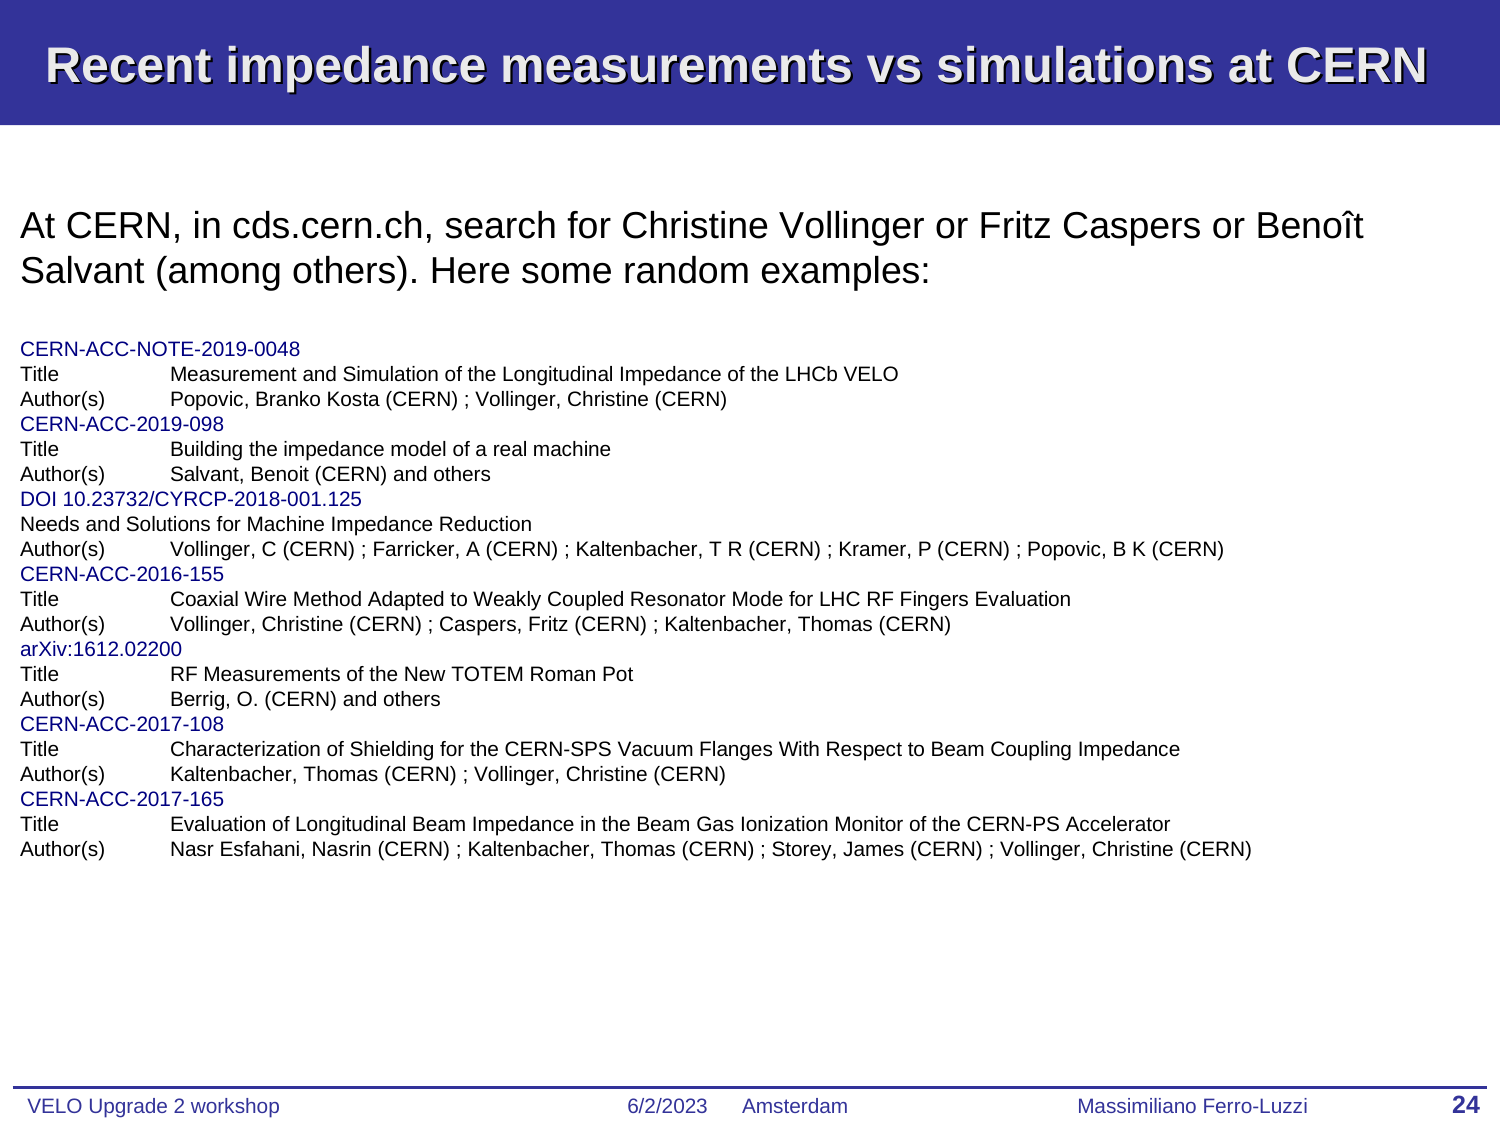

# Recent impedance measurements vs simulations at CERN
At CERN, in cds.cern.ch, search for Christine Vollinger or Fritz Caspers or Benoît Salvant (among others). Here some random examples:
CERN-ACC-NOTE-2019-0048
Title 	Measurement and Simulation of the Longitudinal Impedance of the LHCb VELO
Author(s) 	Popovic, Branko Kosta (CERN) ; Vollinger, Christine (CERN)
CERN-ACC-2019-098
Title 	Building the impedance model of a real machine
Author(s) 	Salvant, Benoit (CERN) and others
DOI 10.23732/CYRCP-2018-001.125
Needs and Solutions for Machine Impedance Reduction
Author(s) 	Vollinger, C (CERN) ; Farricker, A (CERN) ; Kaltenbacher, T R (CERN) ; Kramer, P (CERN) ; Popovic, B K (CERN)
CERN-ACC-2016-155
Title 	Coaxial Wire Method Adapted to Weakly Coupled Resonator Mode for LHC RF Fingers Evaluation
Author(s) 	Vollinger, Christine (CERN) ; Caspers, Fritz (CERN) ; Kaltenbacher, Thomas (CERN)
arXiv:1612.02200
Title	RF Measurements of the New TOTEM Roman Pot
Author(s) 	Berrig, O. (CERN) and others
CERN-ACC-2017-108
Title 	Characterization of Shielding for the CERN-SPS Vacuum Flanges With Respect to Beam Coupling Impedance
Author(s) 	Kaltenbacher, Thomas (CERN) ; Vollinger, Christine (CERN)
CERN-ACC-2017-165
Title 	Evaluation of Longitudinal Beam Impedance in the Beam Gas Ionization Monitor of the CERN-PS Accelerator
Author(s) 	Nasr Esfahani, Nasrin (CERN) ; Kaltenbacher, Thomas (CERN) ; Storey, James (CERN) ; Vollinger, Christine (CERN)